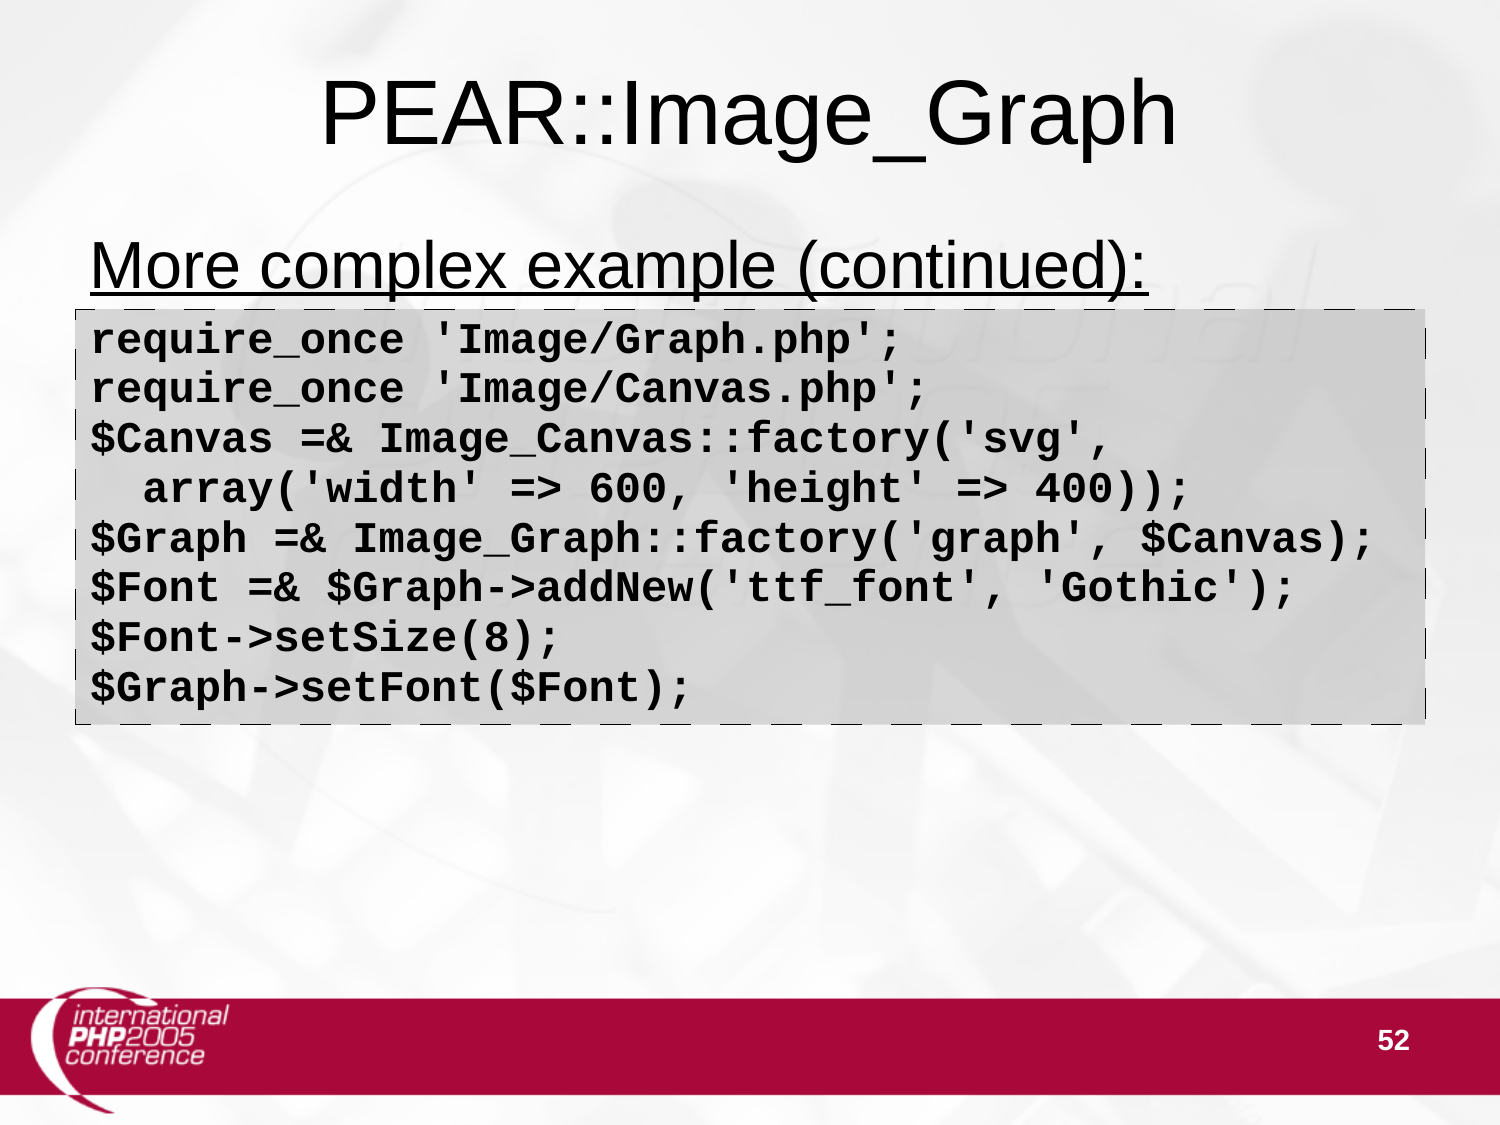

PEAR::Image_Graph
# More complex example (continued):
require_once 'Image/Graph.php';
require_once 'Image/Canvas.php';
$Canvas =& Image_Canvas::factory('svg',
 array('width' => 600, 'height' => 400));
$Graph =& Image_Graph::factory('graph', $Canvas);
$Font =& $Graph->addNew('ttf_font', 'Gothic');
$Font->setSize(8);
$Graph->setFont($Font);
52